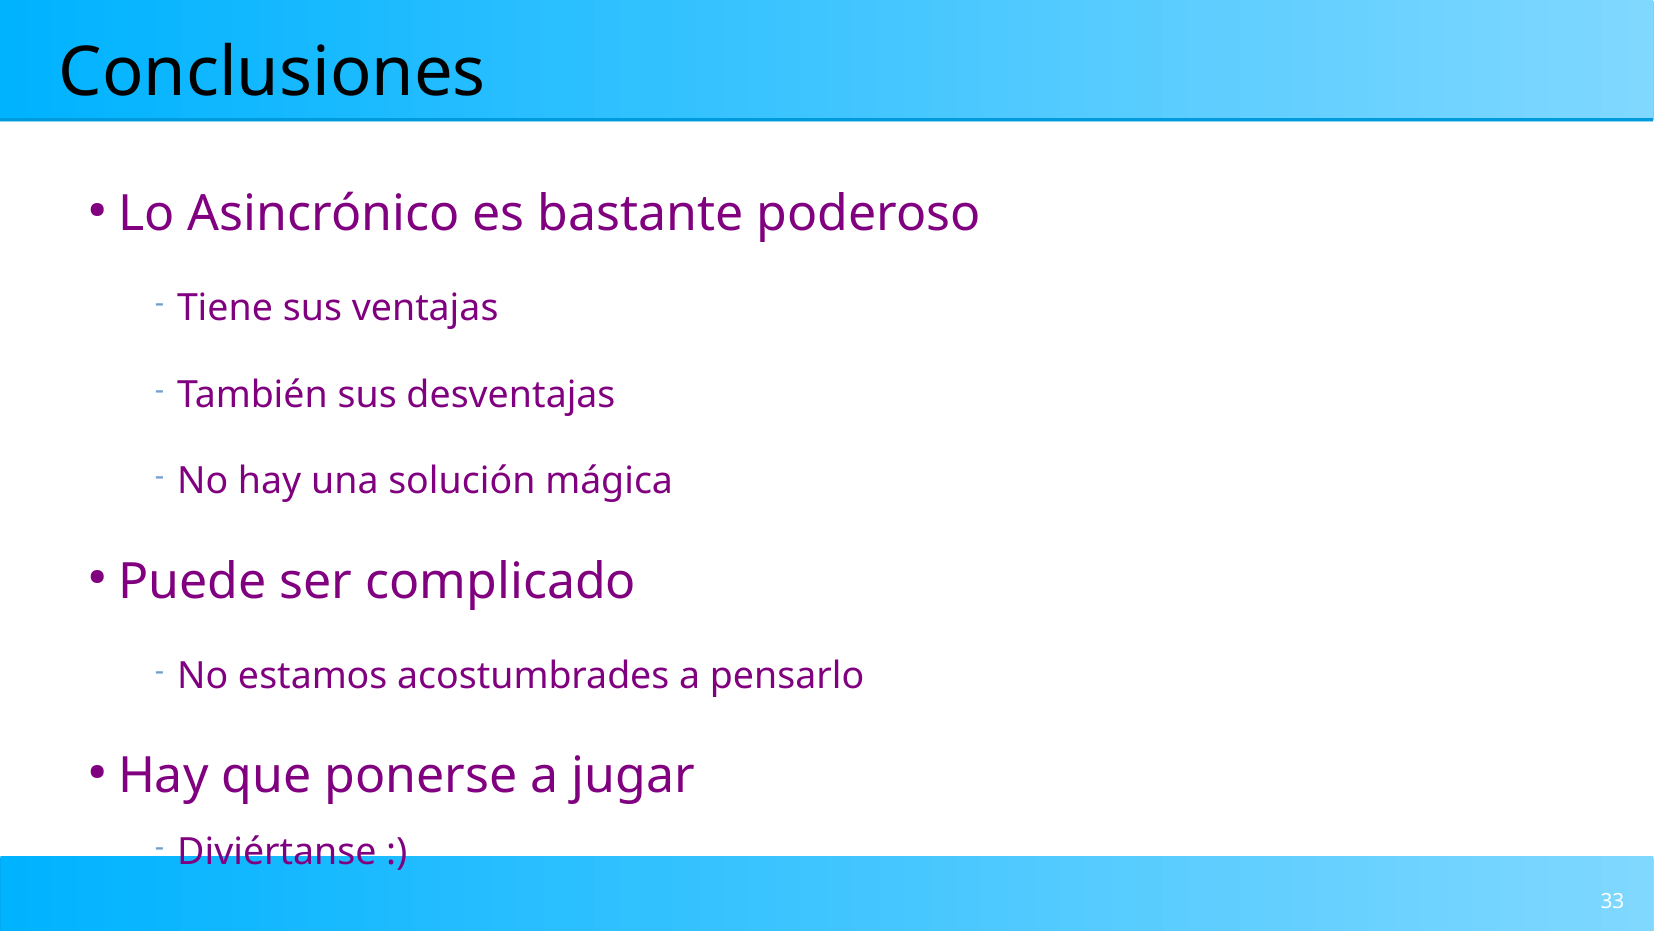

# Conclusiones
Lo Asincrónico es bastante poderoso
Tiene sus ventajas
También sus desventajas
No hay una solución mágica
Puede ser complicado
No estamos acostumbrades a pensarlo
Hay que ponerse a jugar
Diviértanse :)
33